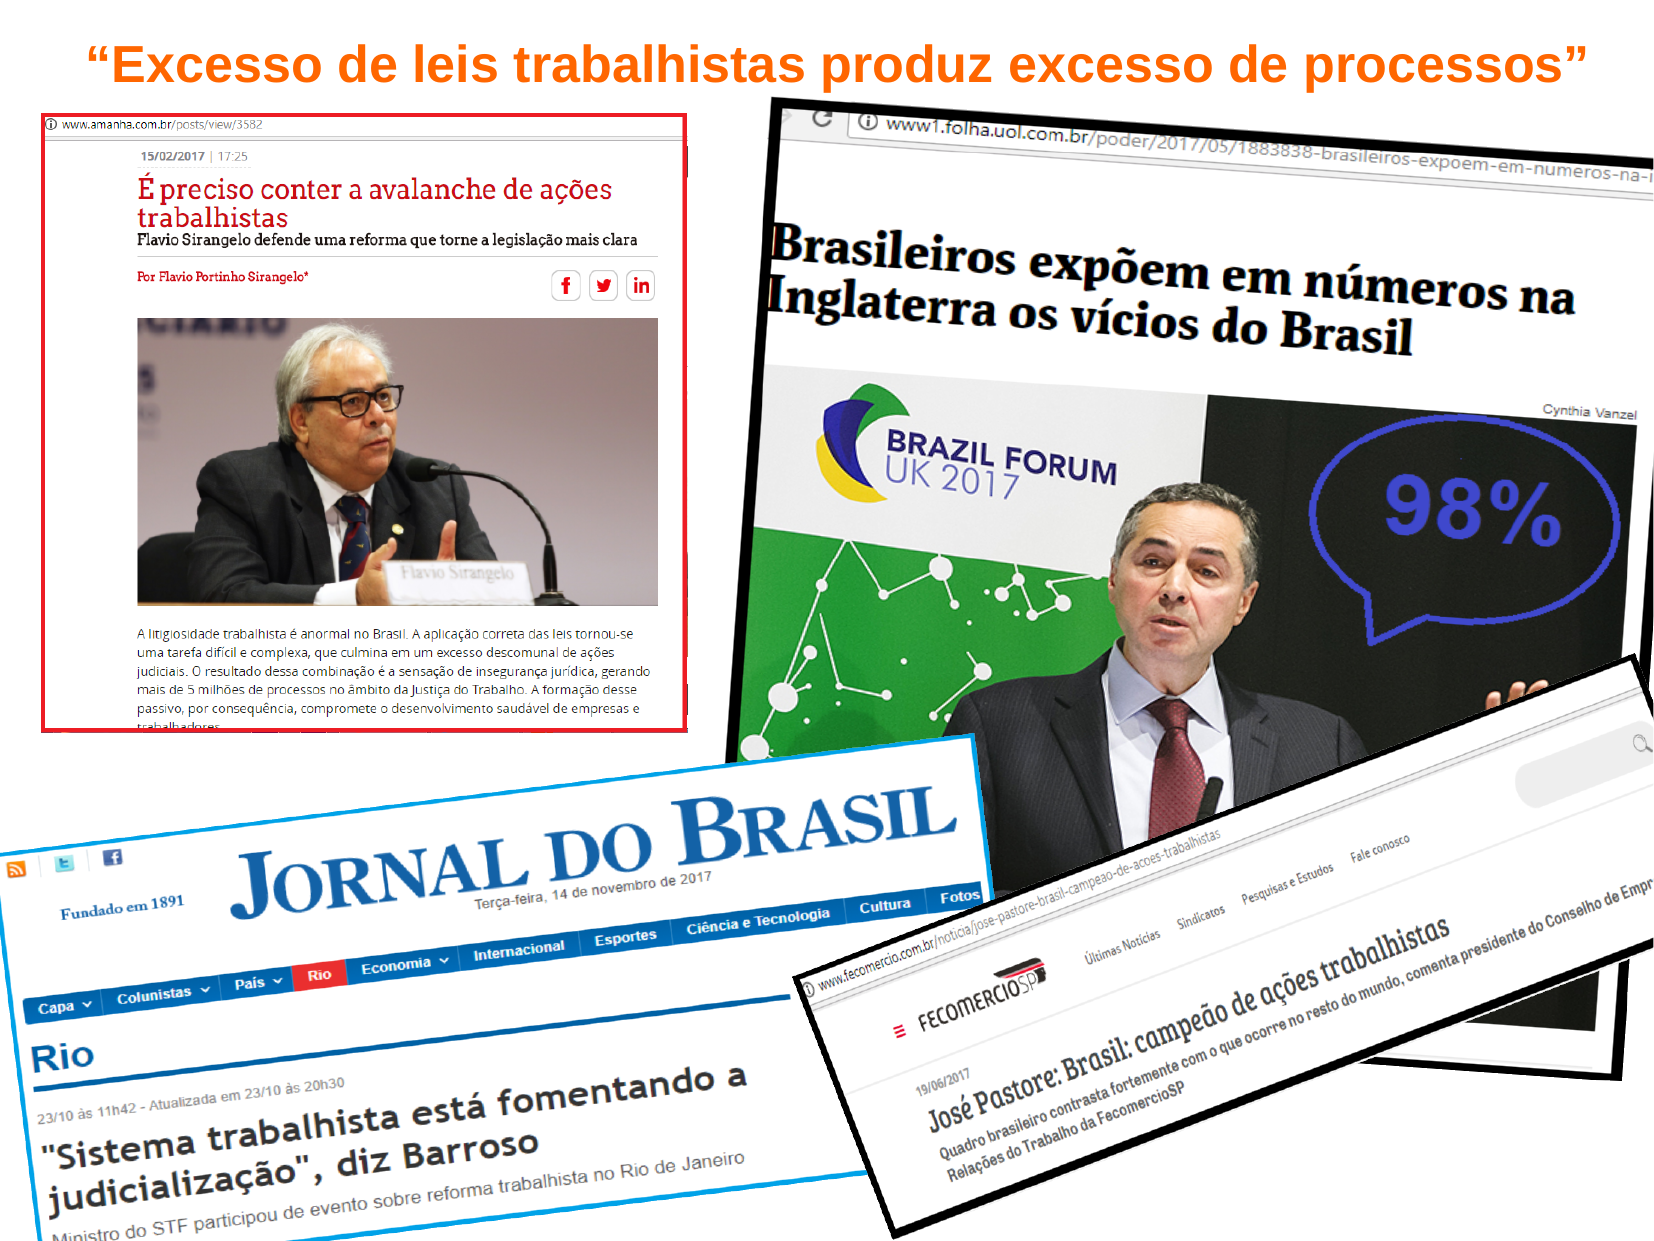

“Excesso de leis trabalhistas produz excesso de processos”